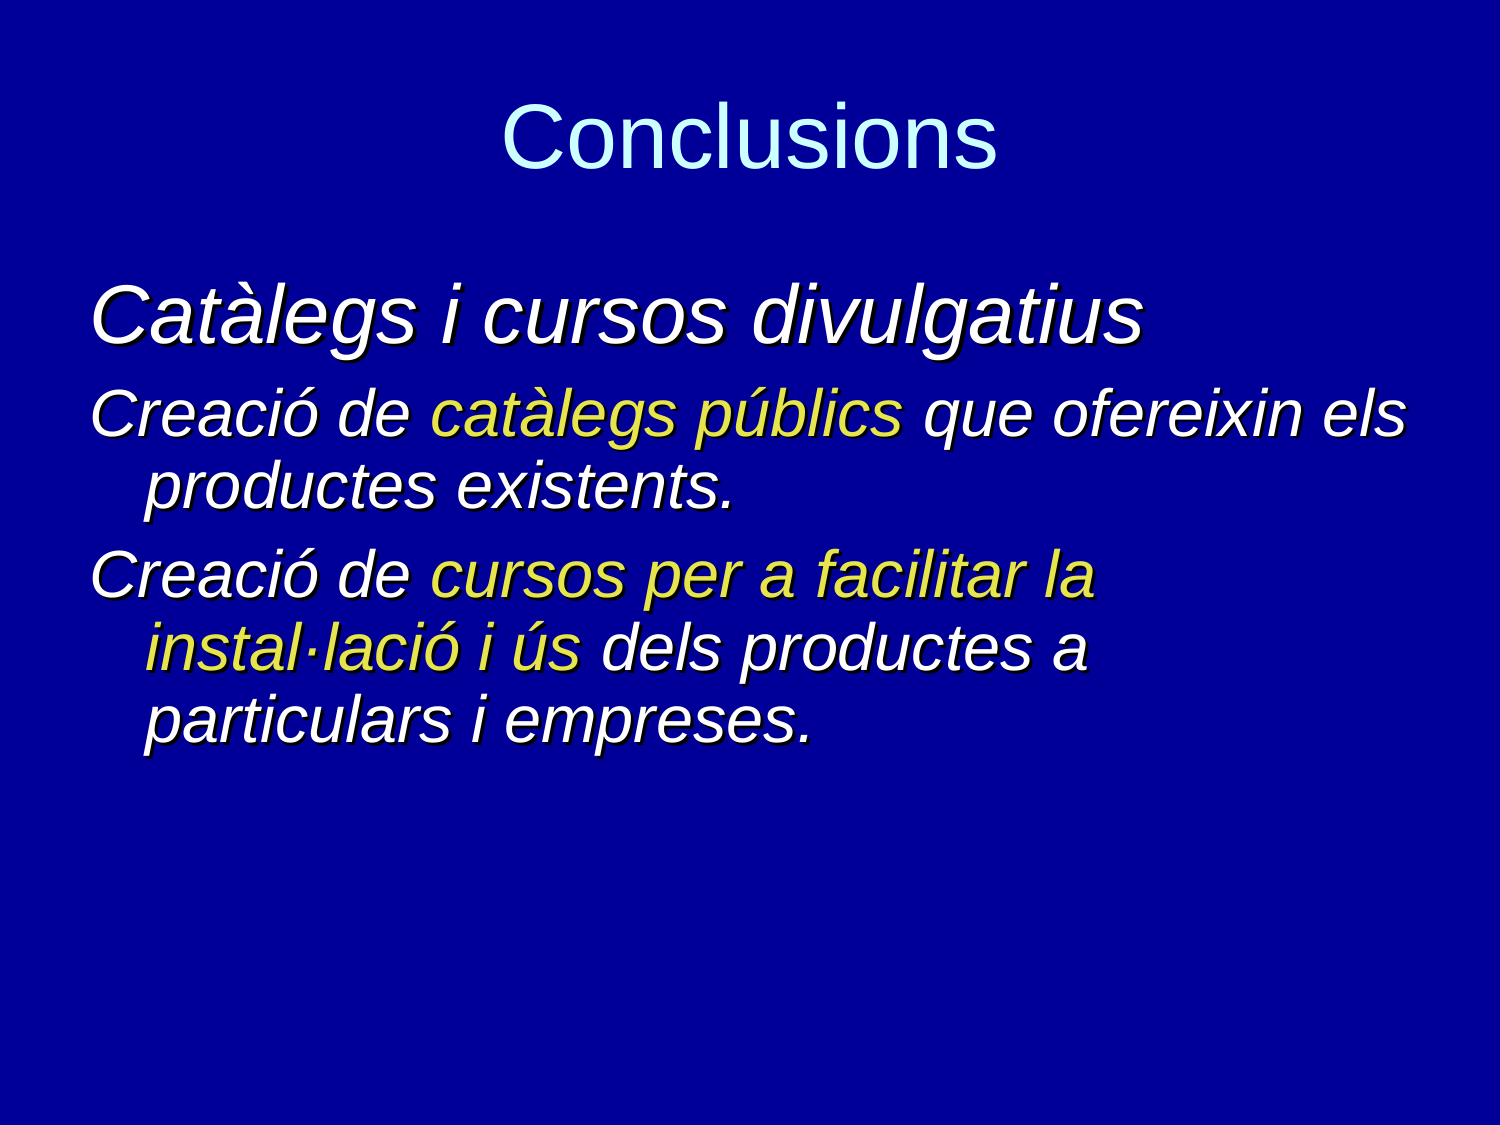

# Conclusions
Catàlegs i cursos divulgatius
Creació de catàlegs públics que ofereixin els productes existents.
Creació de cursos per a facilitar la instal·lació i ús dels productes a particulars i empreses.